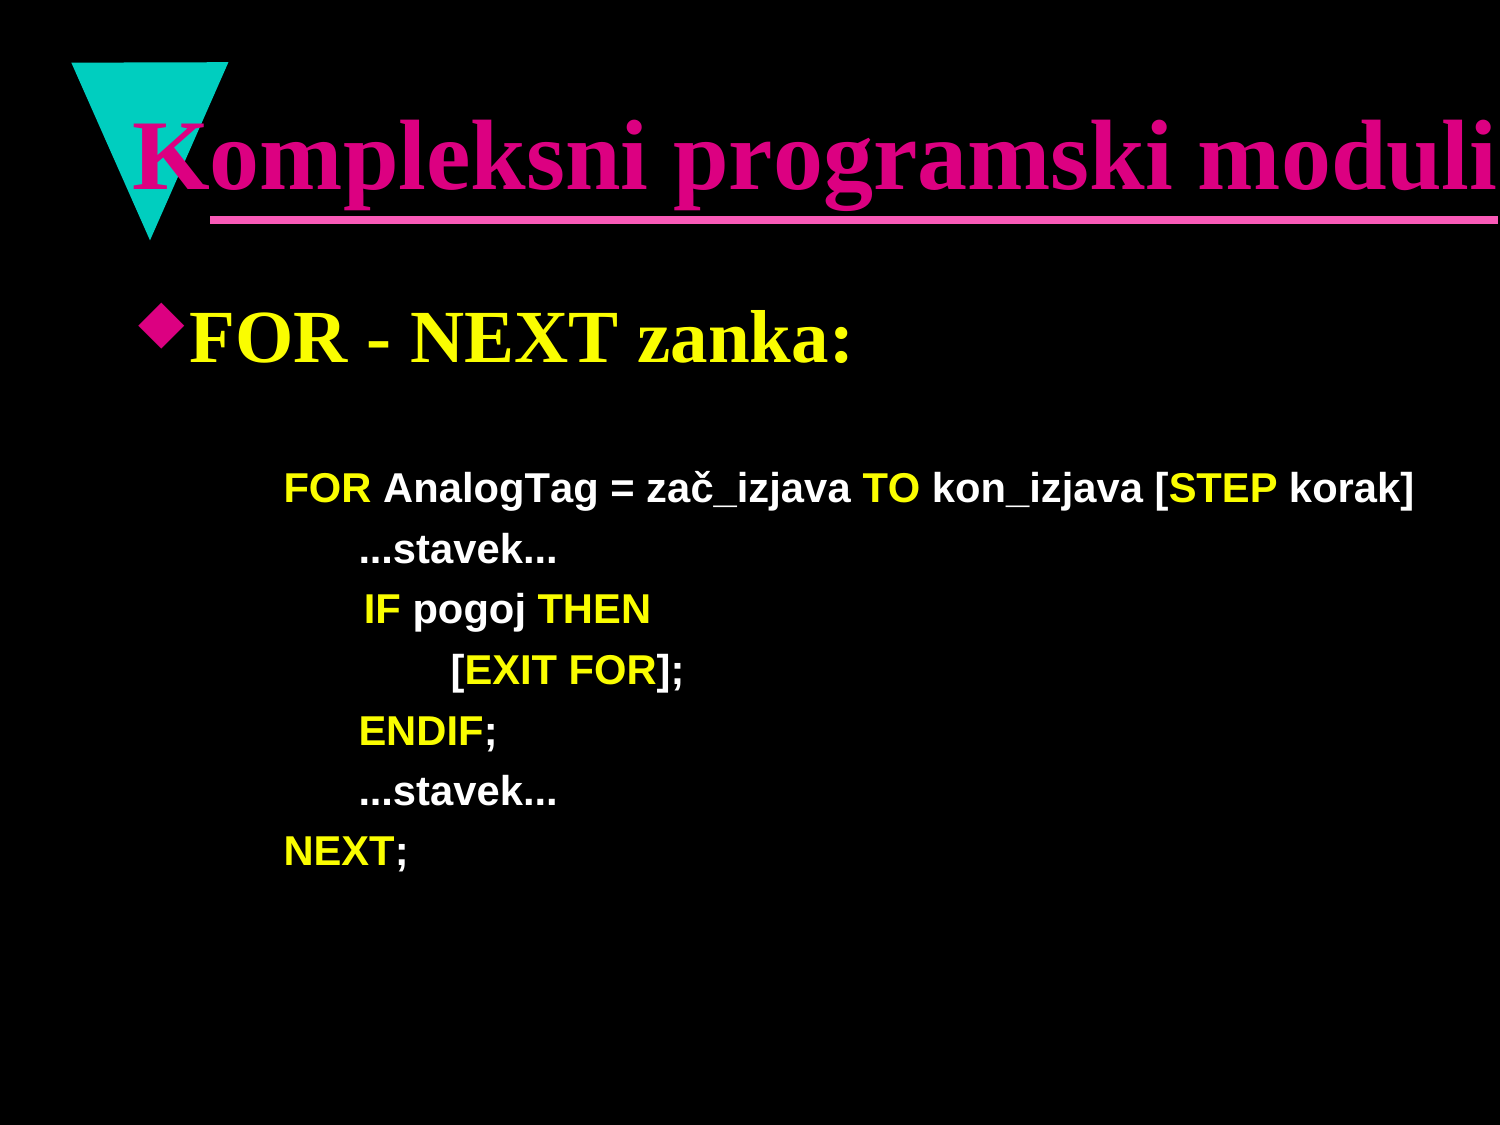

# Kompleksni programski moduli
FOR - NEXT zanka:
FOR AnalogTag = zač_izjava TO kon_izjava [STEP korak]
...stavek...
 IF pogoj THEN
 [EXIT FOR];
ENDIF;
...stavek...
NEXT;
RVP2
Kreiranje programskih modulov
39